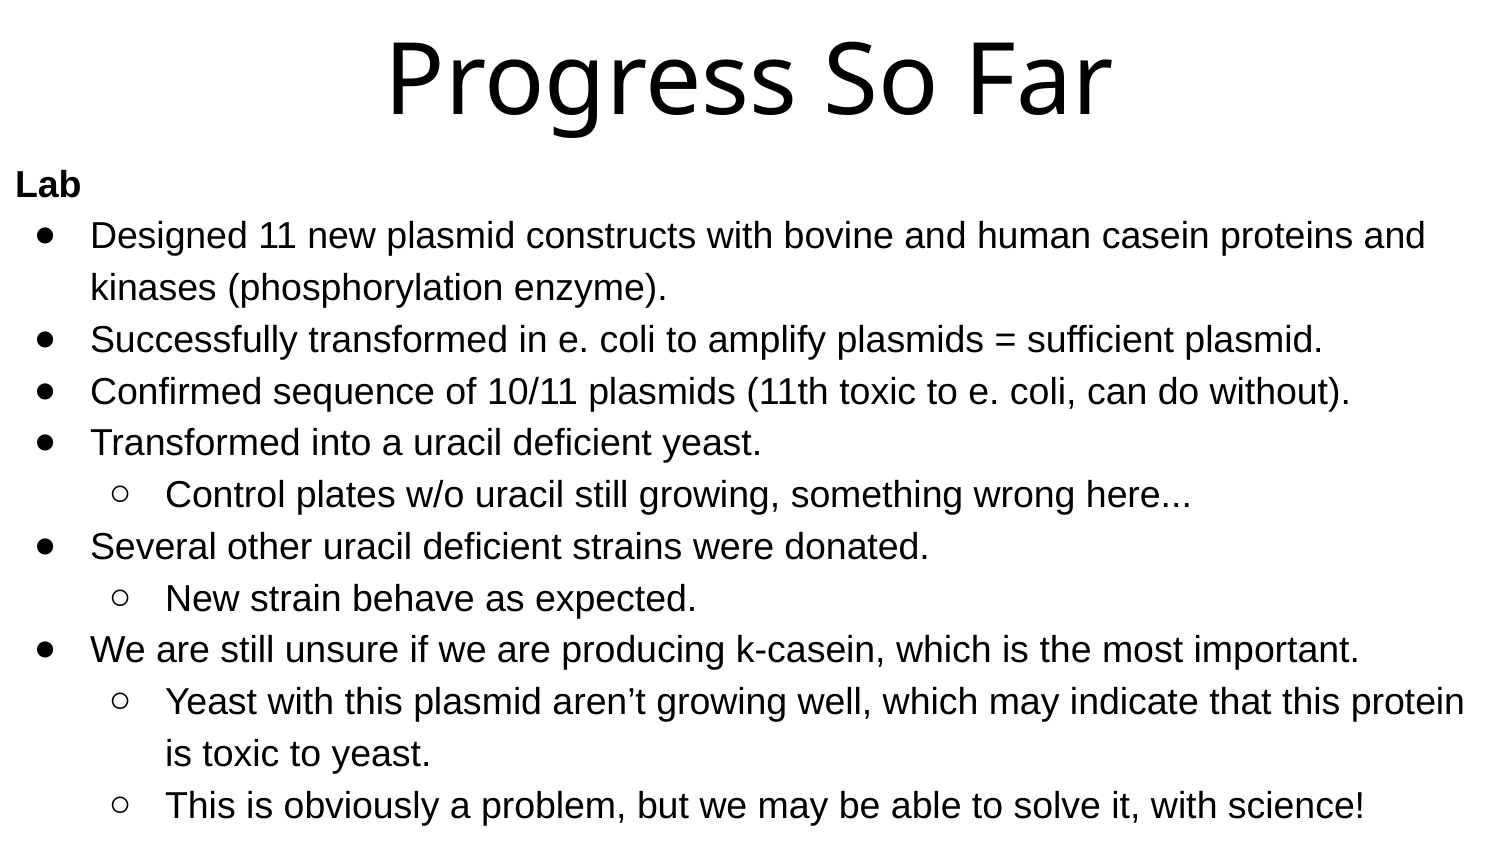

Progress So Far
Lab
Designed 11 new plasmid constructs with bovine and human casein proteins and kinases (phosphorylation enzyme).
Successfully transformed in e. coli to amplify plasmids = sufficient plasmid.
Confirmed sequence of 10/11 plasmids (11th toxic to e. coli, can do without).
Transformed into a uracil deficient yeast.
Control plates w/o uracil still growing, something wrong here...
Several other uracil deficient strains were donated.
New strain behave as expected.
We are still unsure if we are producing k-casein, which is the most important.
Yeast with this plasmid aren’t growing well, which may indicate that this protein is toxic to yeast.
This is obviously a problem, but we may be able to solve it, with science!